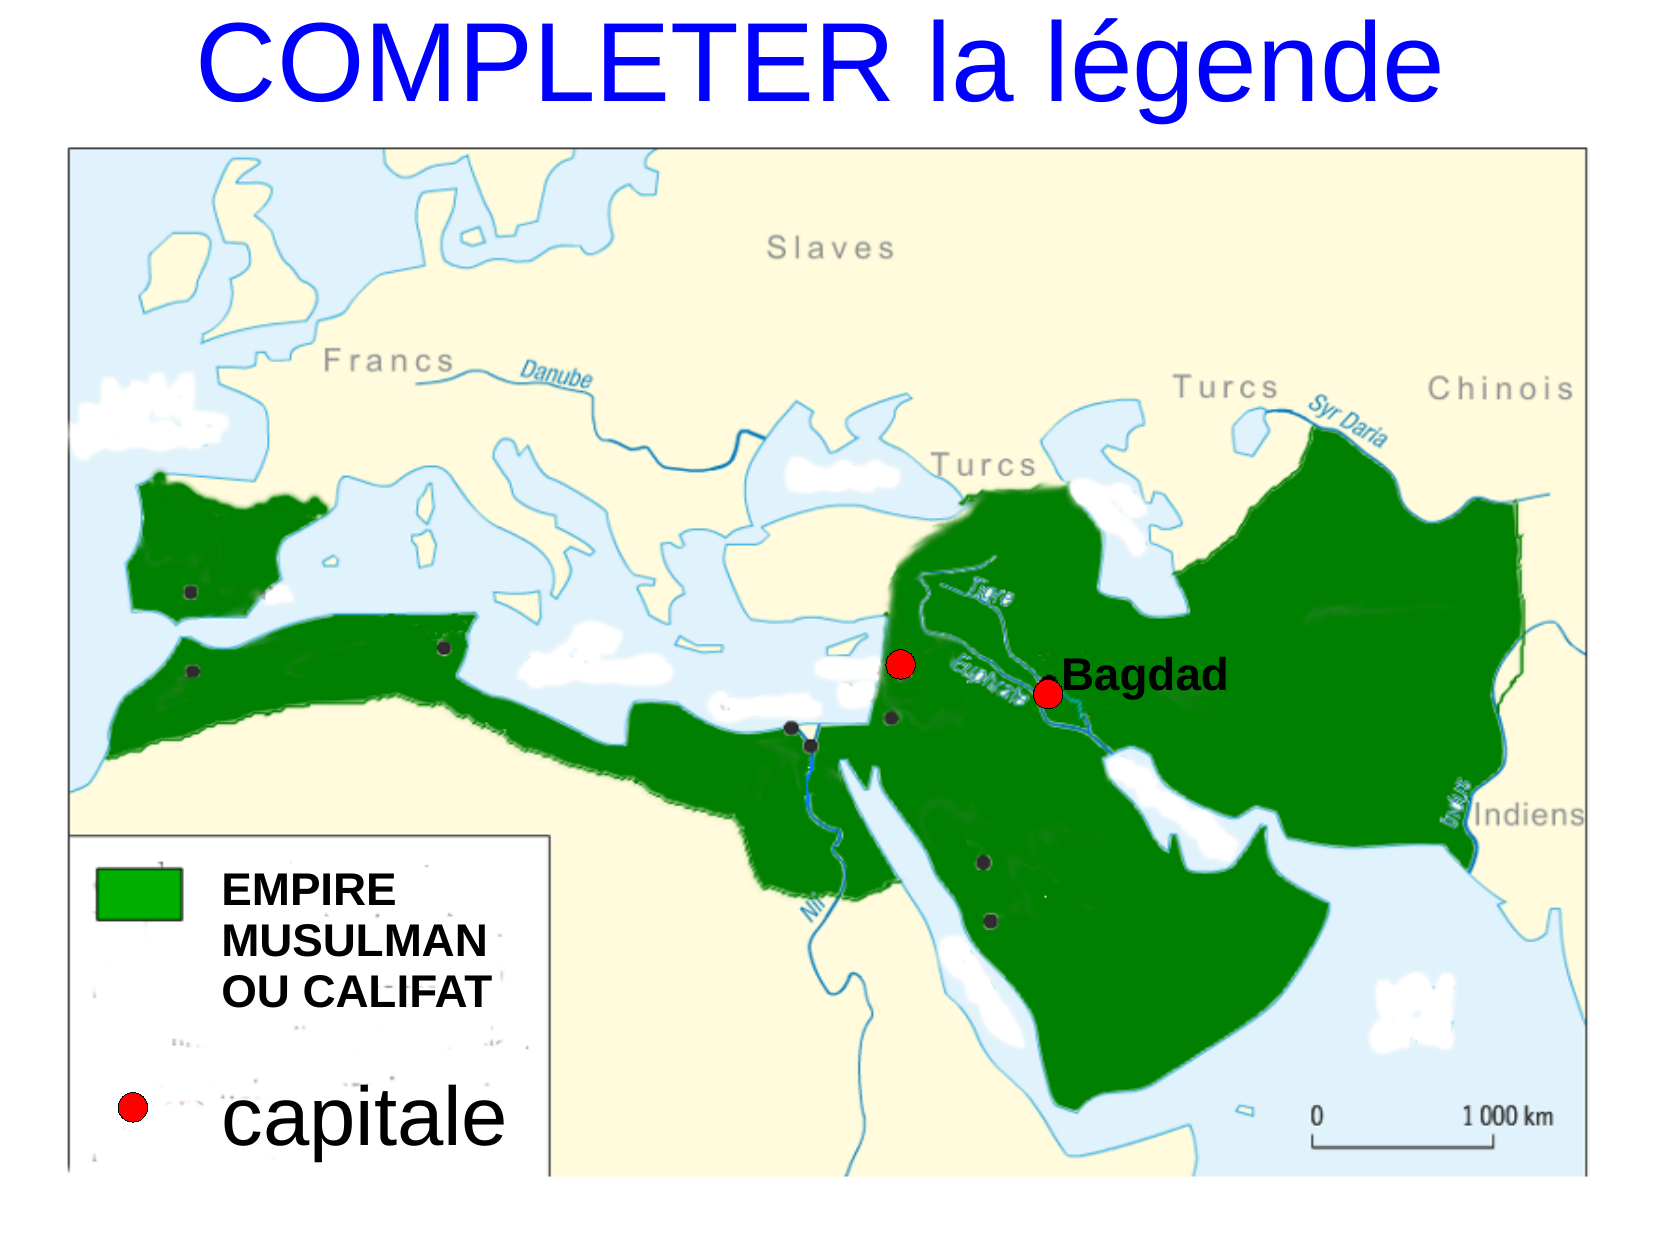

# COMPLETER la légende
 Bagdad
EMPIRE MUSULMAN
OU CALIFAT
capitale